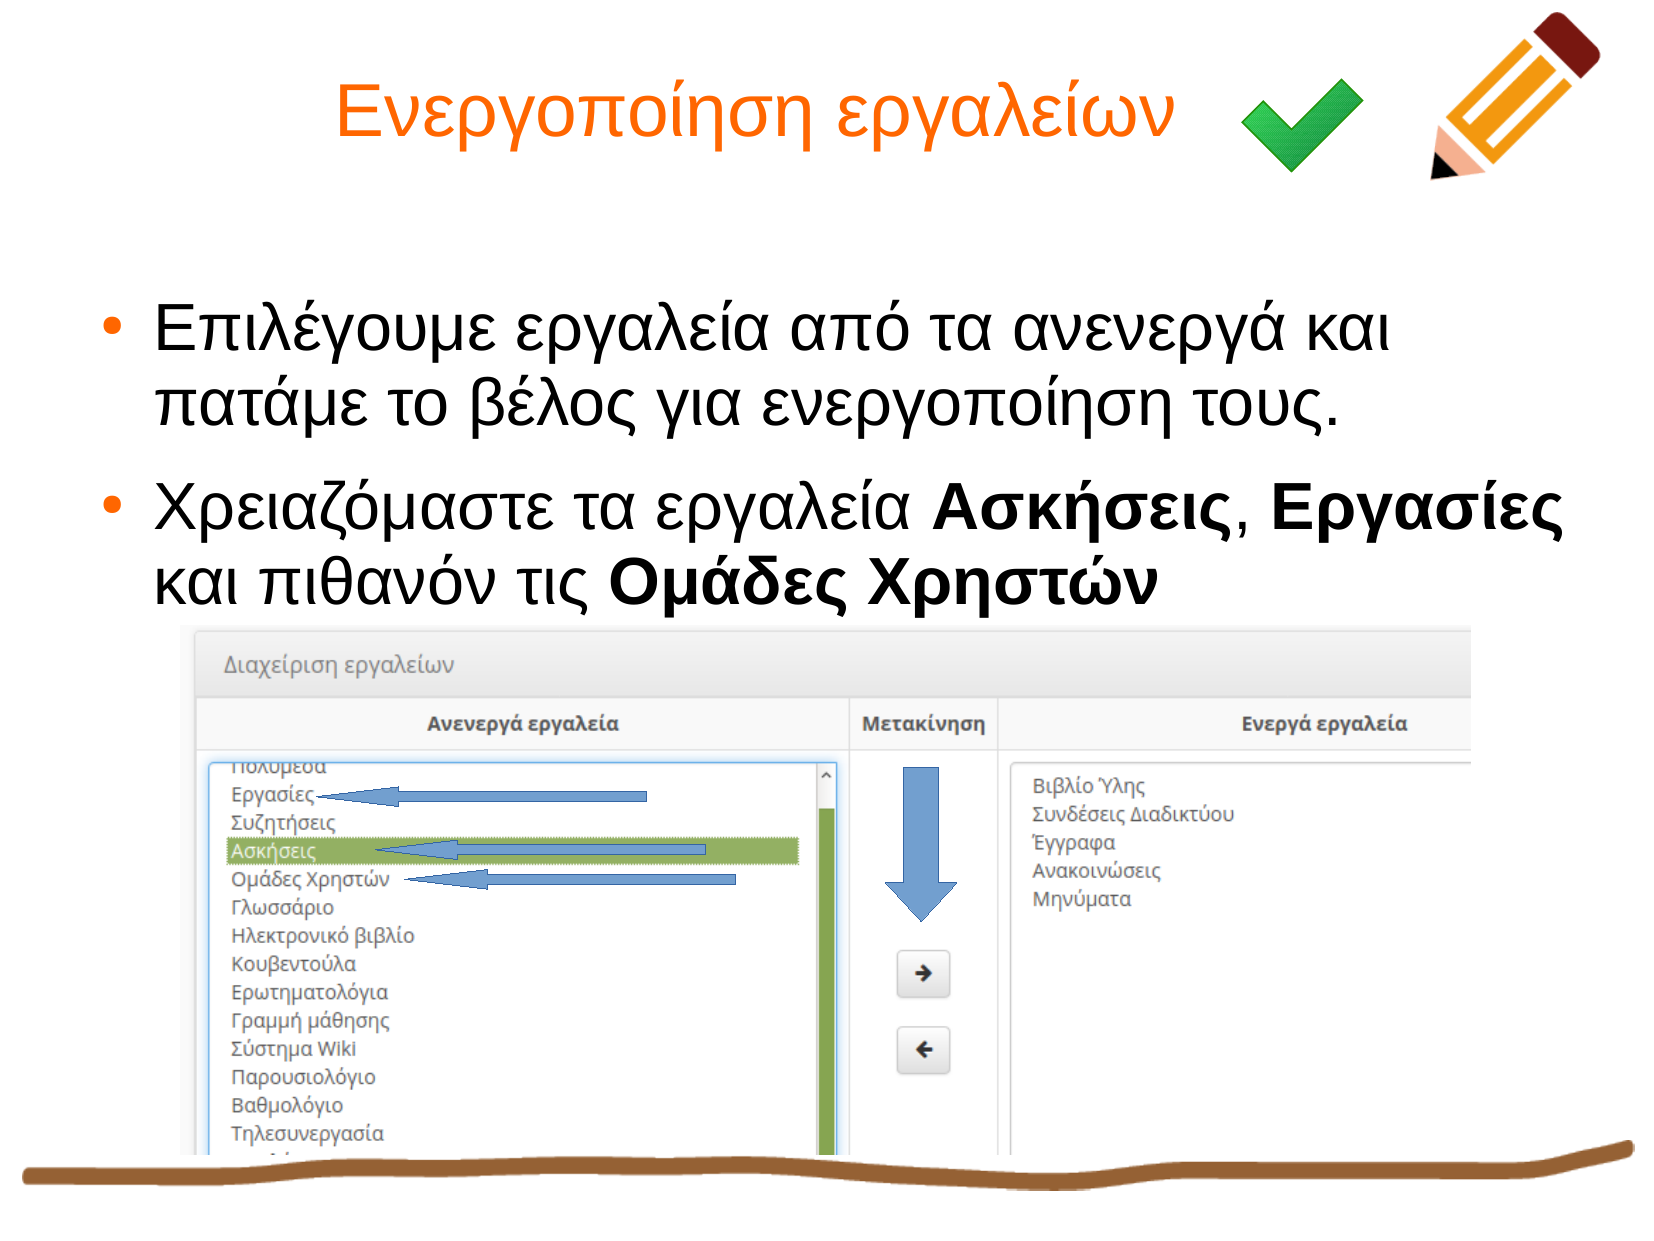

# Ενεργοποίηση εργαλείων
Επιλέγουμε εργαλεία από τα ανενεργά και πατάμε το βέλος για ενεργοποίηση τους.
Χρειαζόμαστε τα εργαλεία Ασκήσεις, Εργασίες και πιθανόν τις Ομάδες Χρηστών